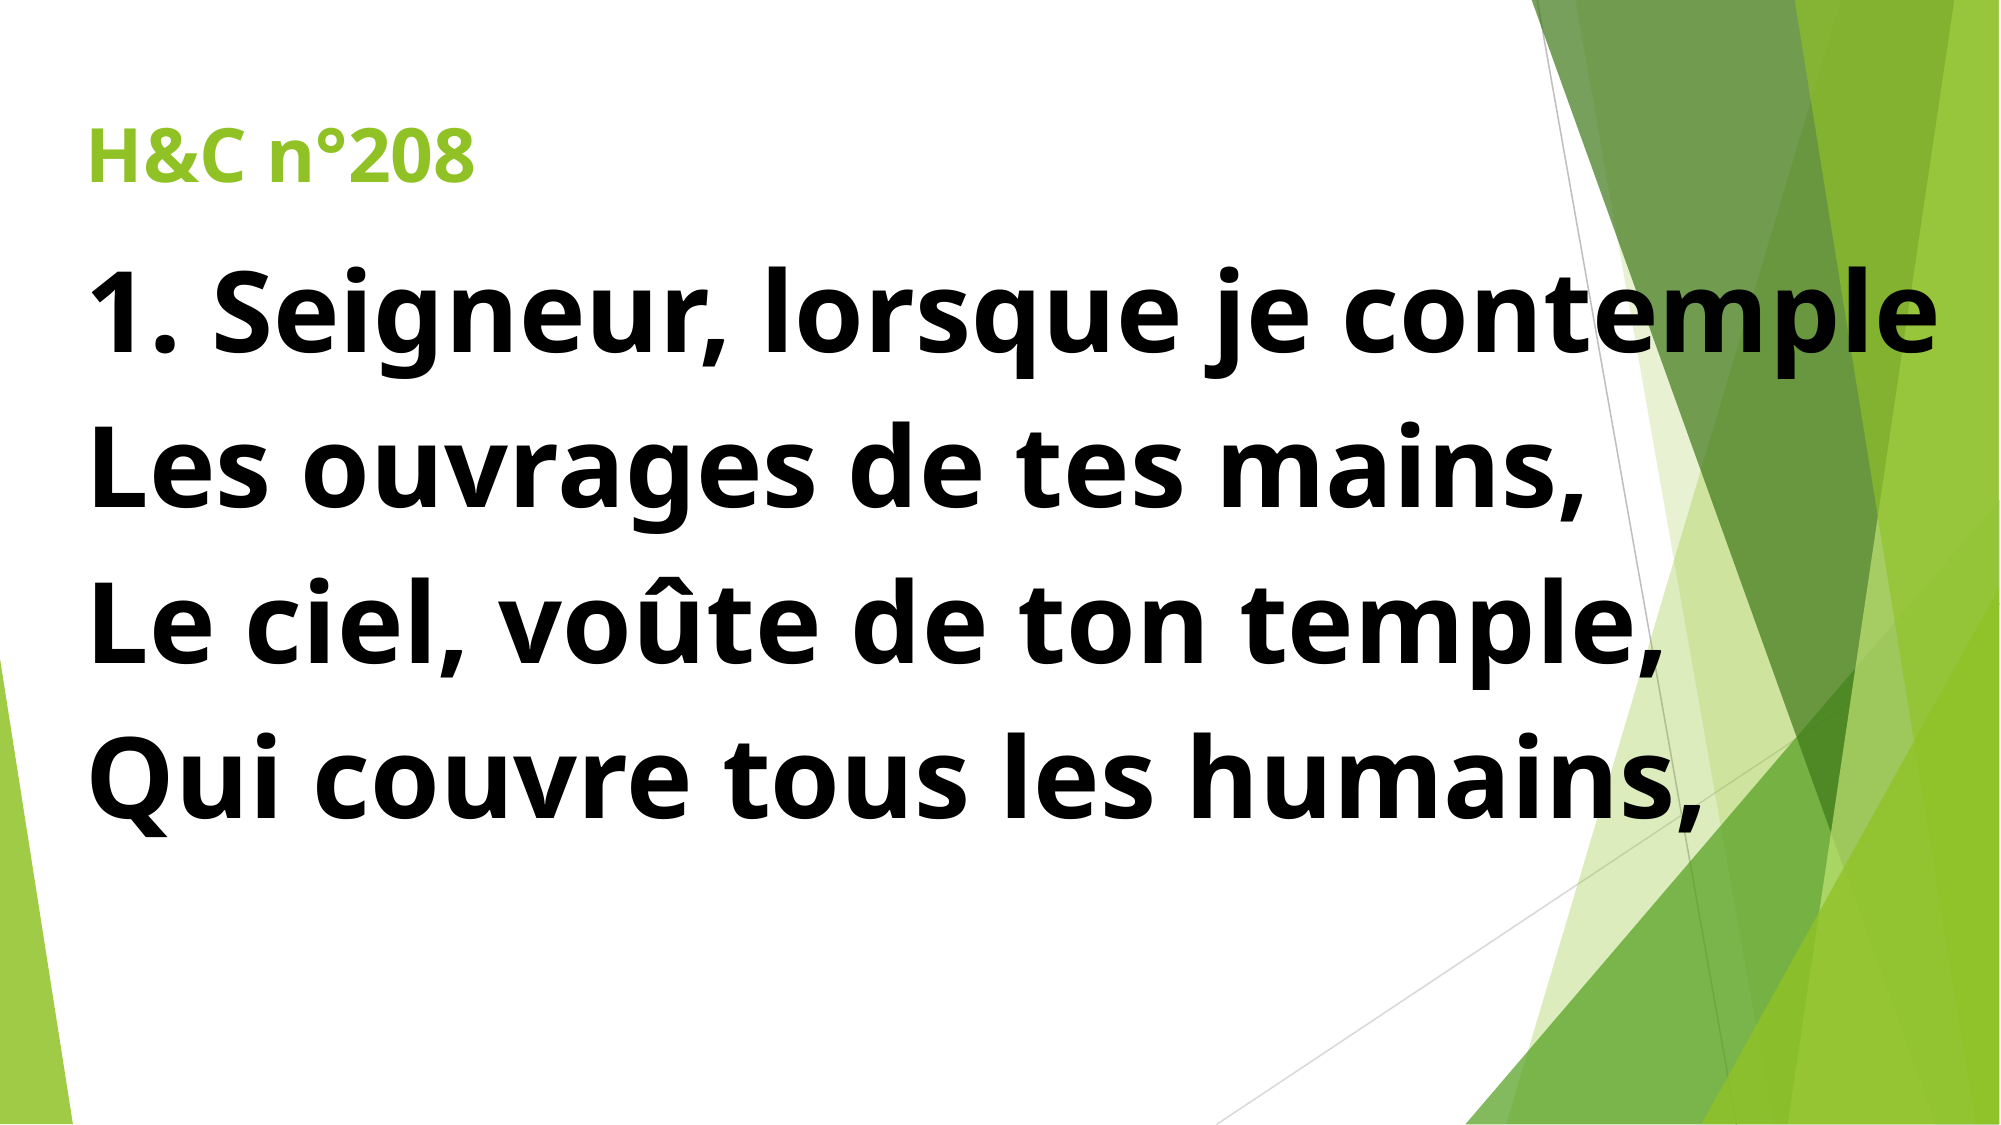

H&C n°208
1. Seigneur, lorsque je contemple
Les ouvrages de tes mains,
Le ciel, voûte de ton temple,
Qui couvre tous les humains,